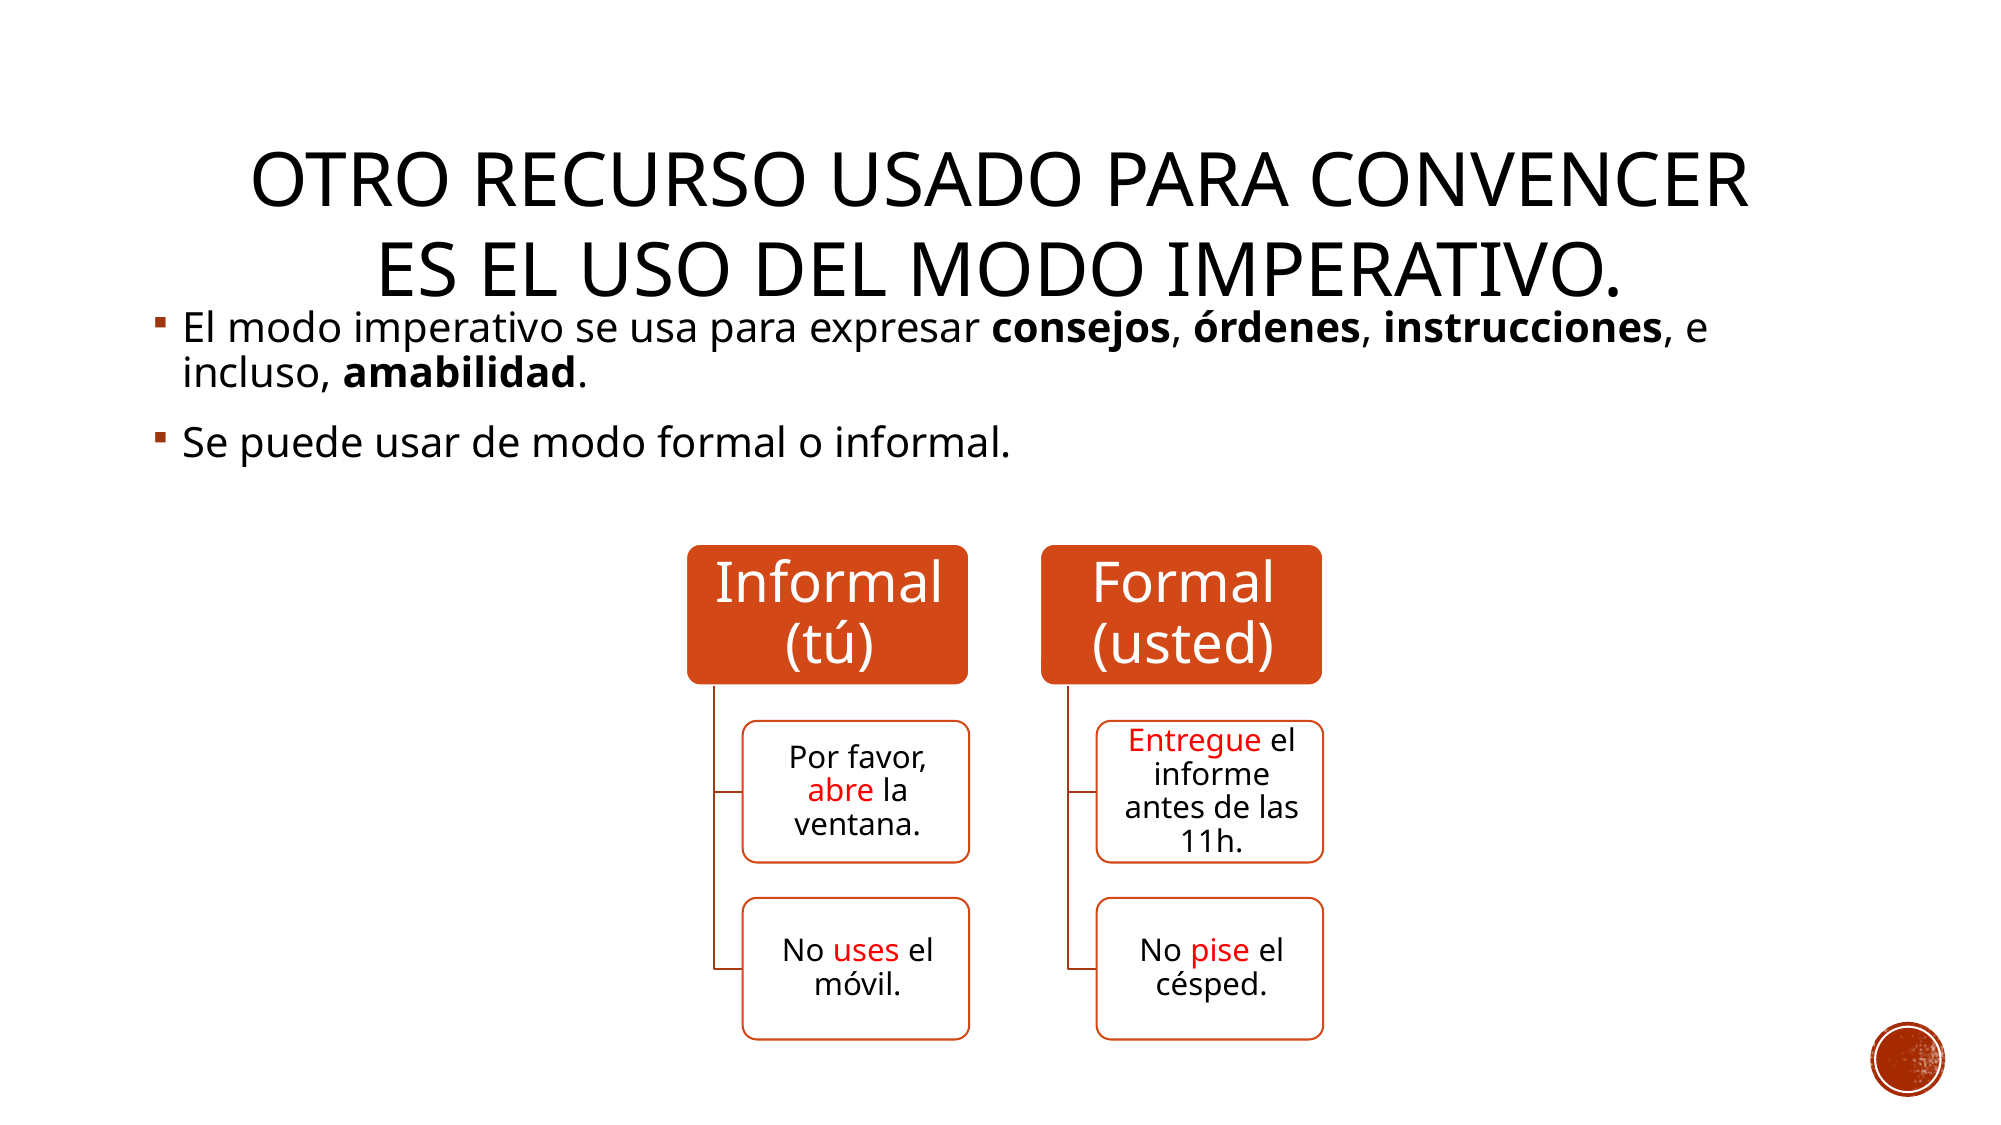

# Otro recurso usado para convencer es el uso del modo Imperativo.
El modo imperativo se usa para expresar consejos, órdenes, instrucciones, e incluso, amabilidad.
Se puede usar de modo formal o informal.
Informal (tú)
Formal (usted)
Por favor, abre la ventana.
Entregue el informe antes de las 11h.
No uses el móvil.
No pise el césped.